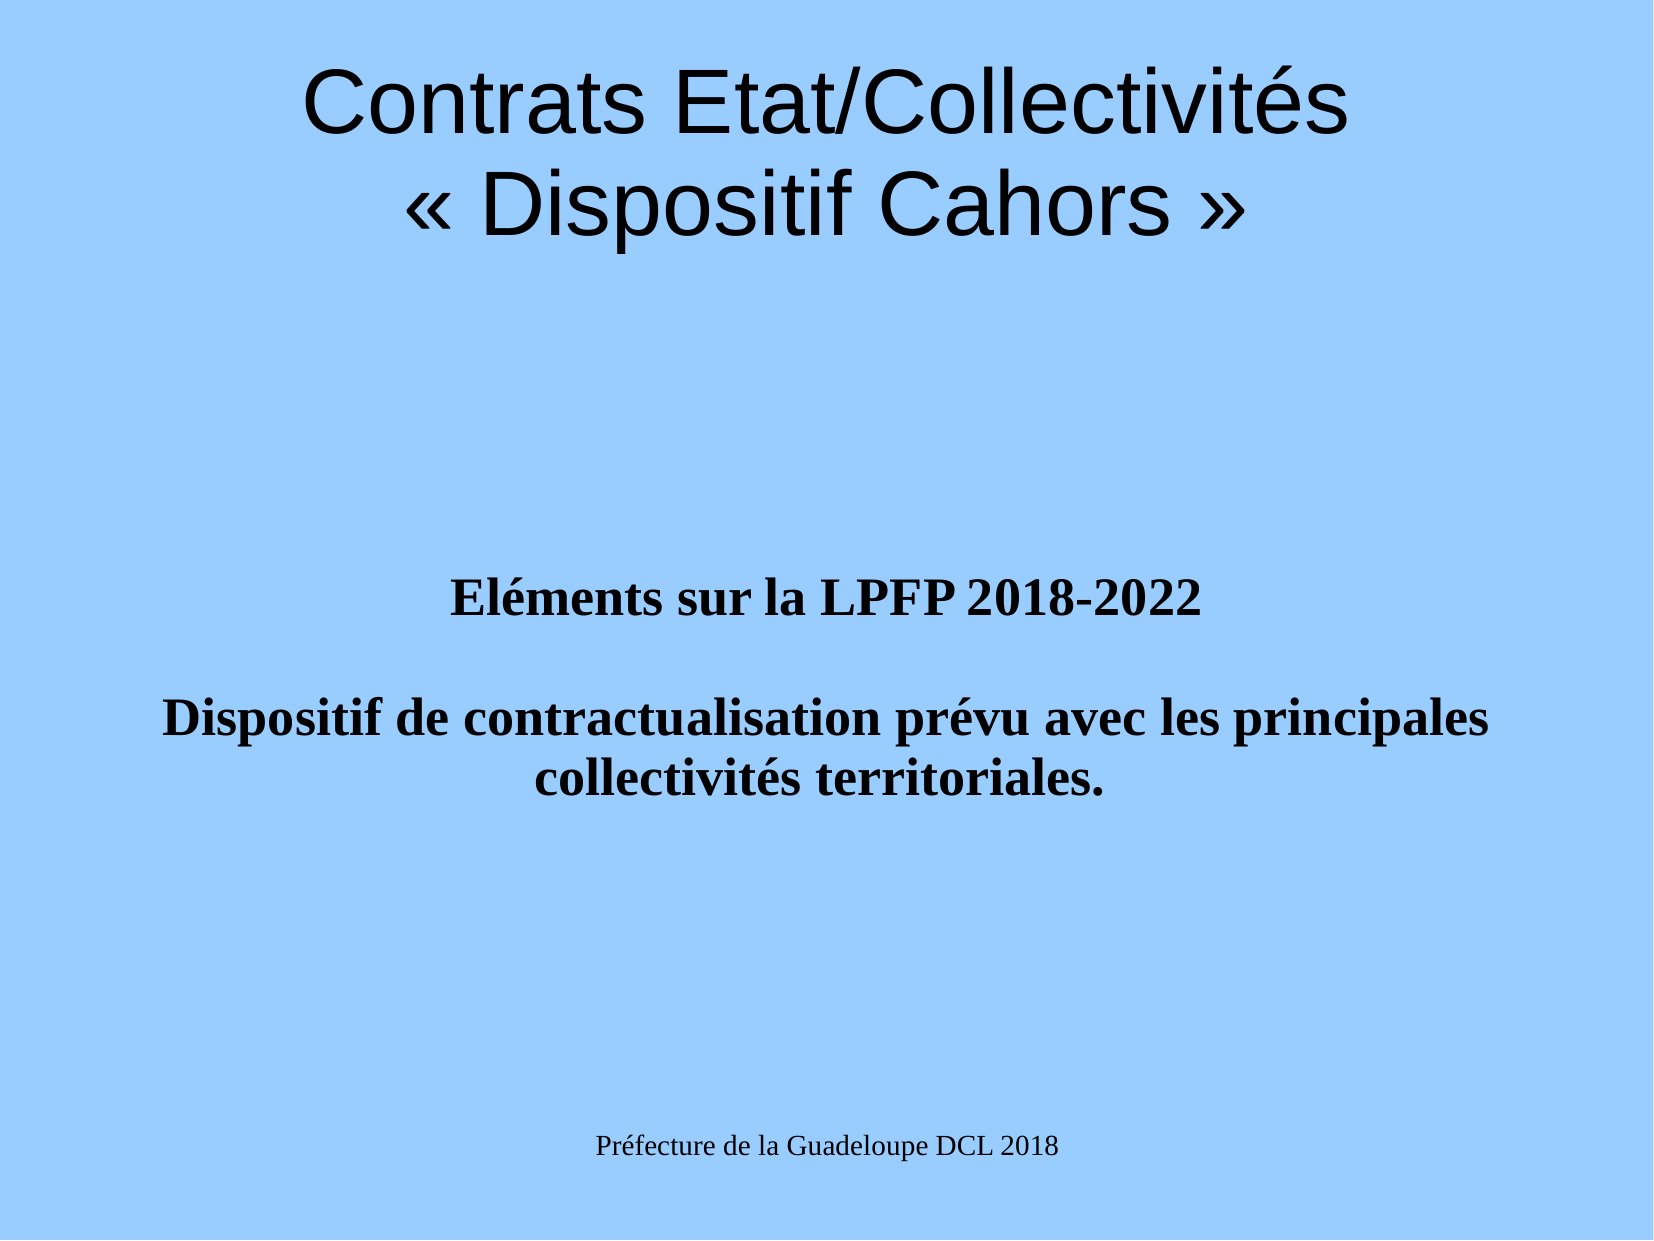

# Contrats Etat/Collectivités « Dispositif Cahors »
Eléments sur la LPFP 2018-2022
Dispositif de contractualisation prévu avec les principales collectivités territoriales.
Préfecture de la Guadeloupe DCL 2018